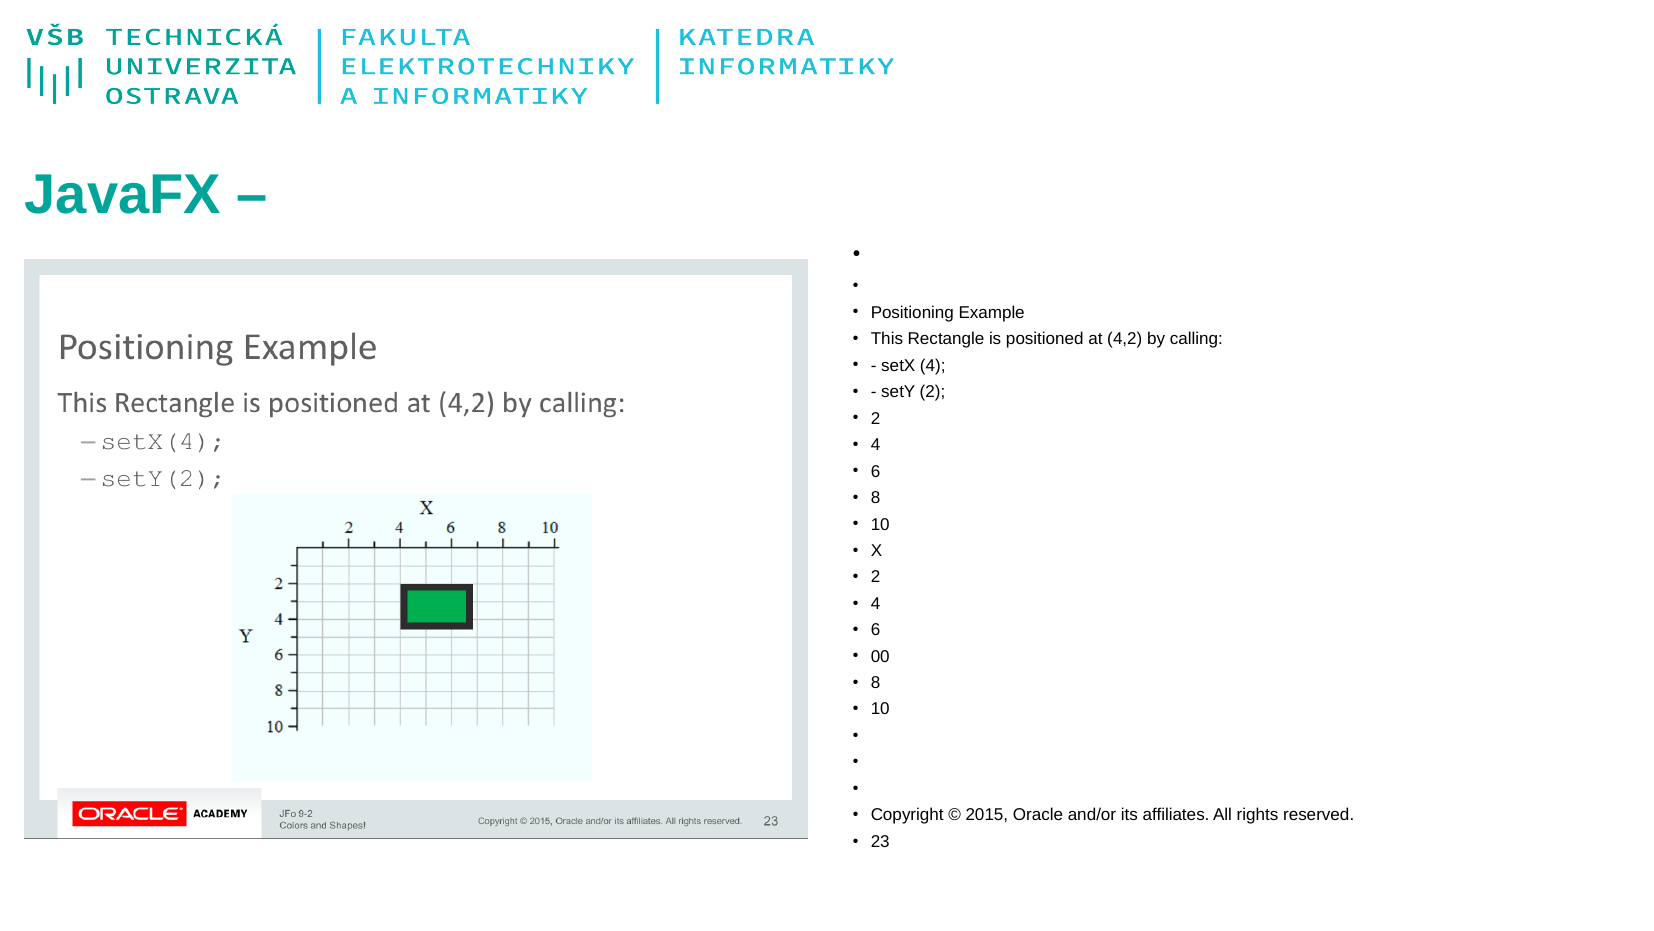

# JavaFX –
﻿
Positioning Example
This Rectangle is positioned at (4,2) by calling:
- setX (4);
- setY (2);
2
4
6
8
10
X
2
4
6
00
8
10
Copyright © 2015, Oracle and/or its affiliates. All rights reserved.
23